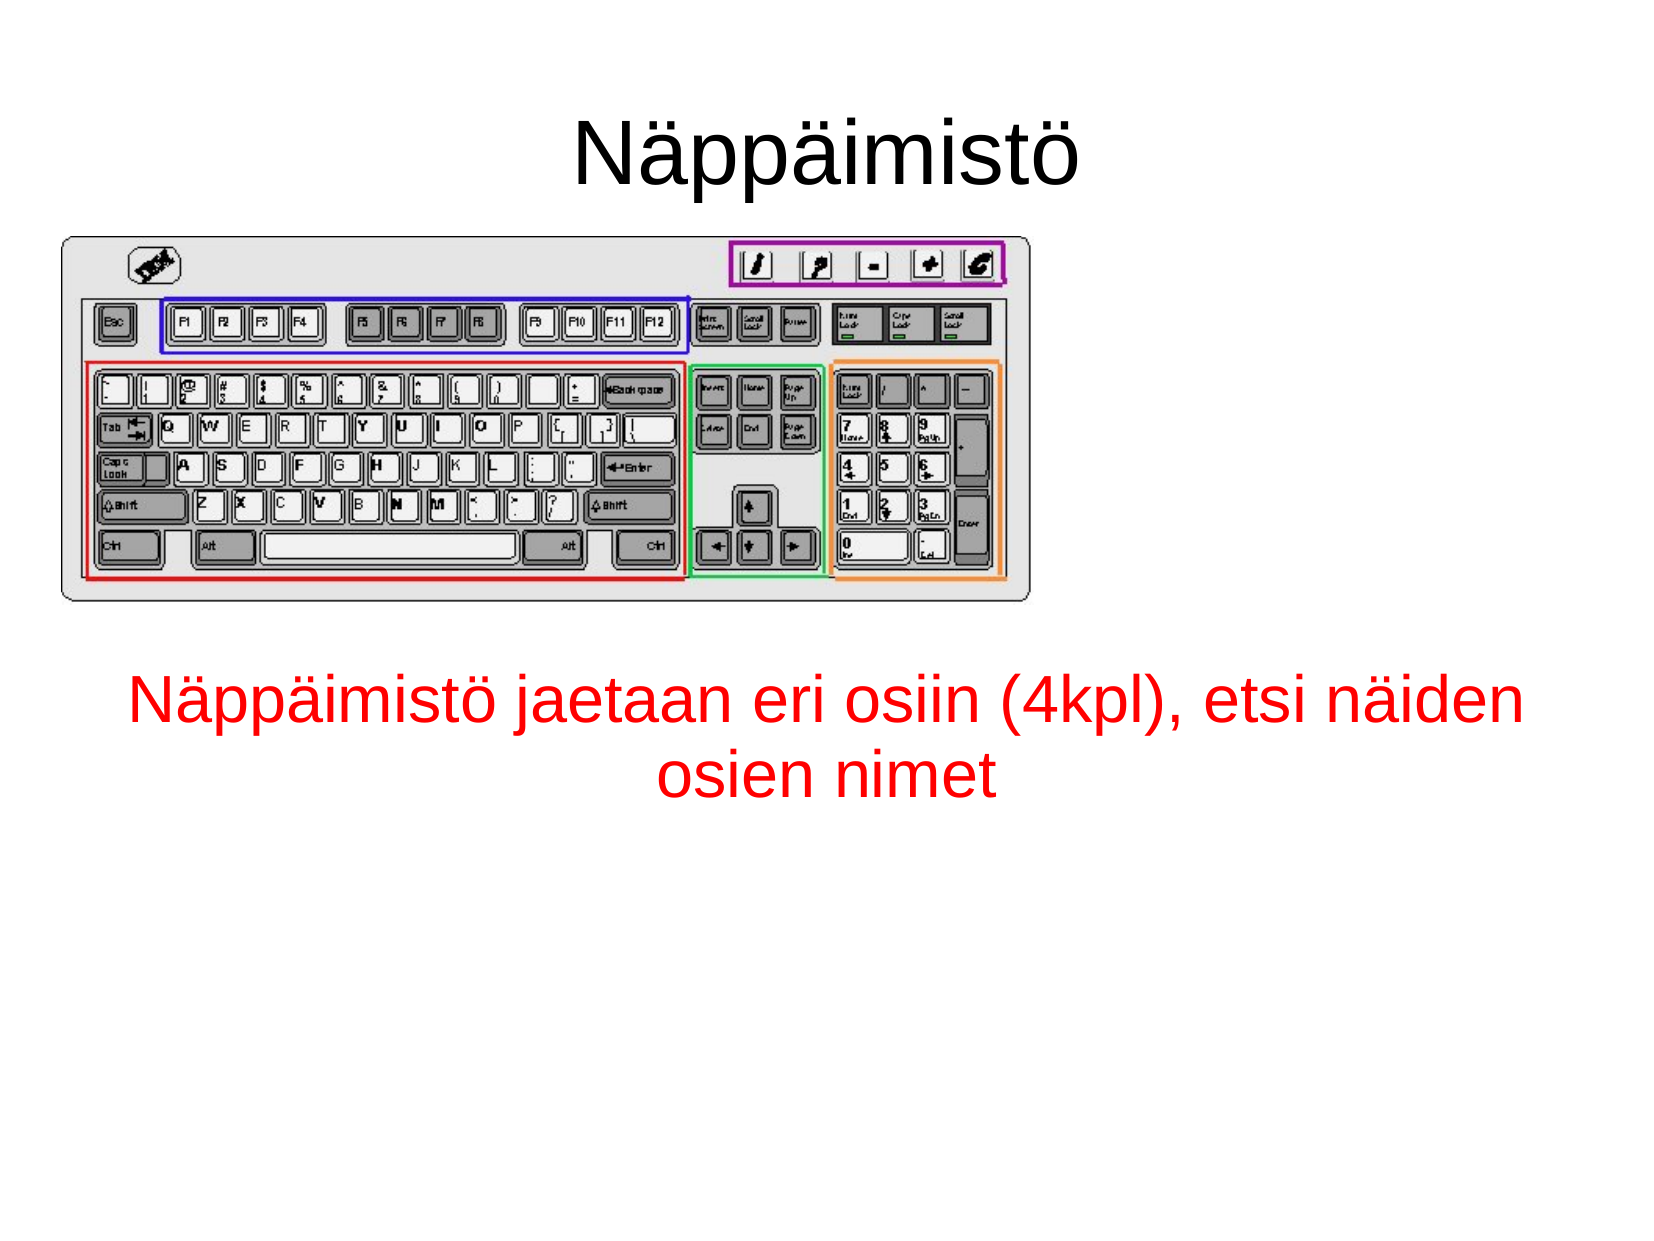

# Näppäimistö
Näppäimistö jaetaan eri osiin (4kpl), etsi näiden osien nimet